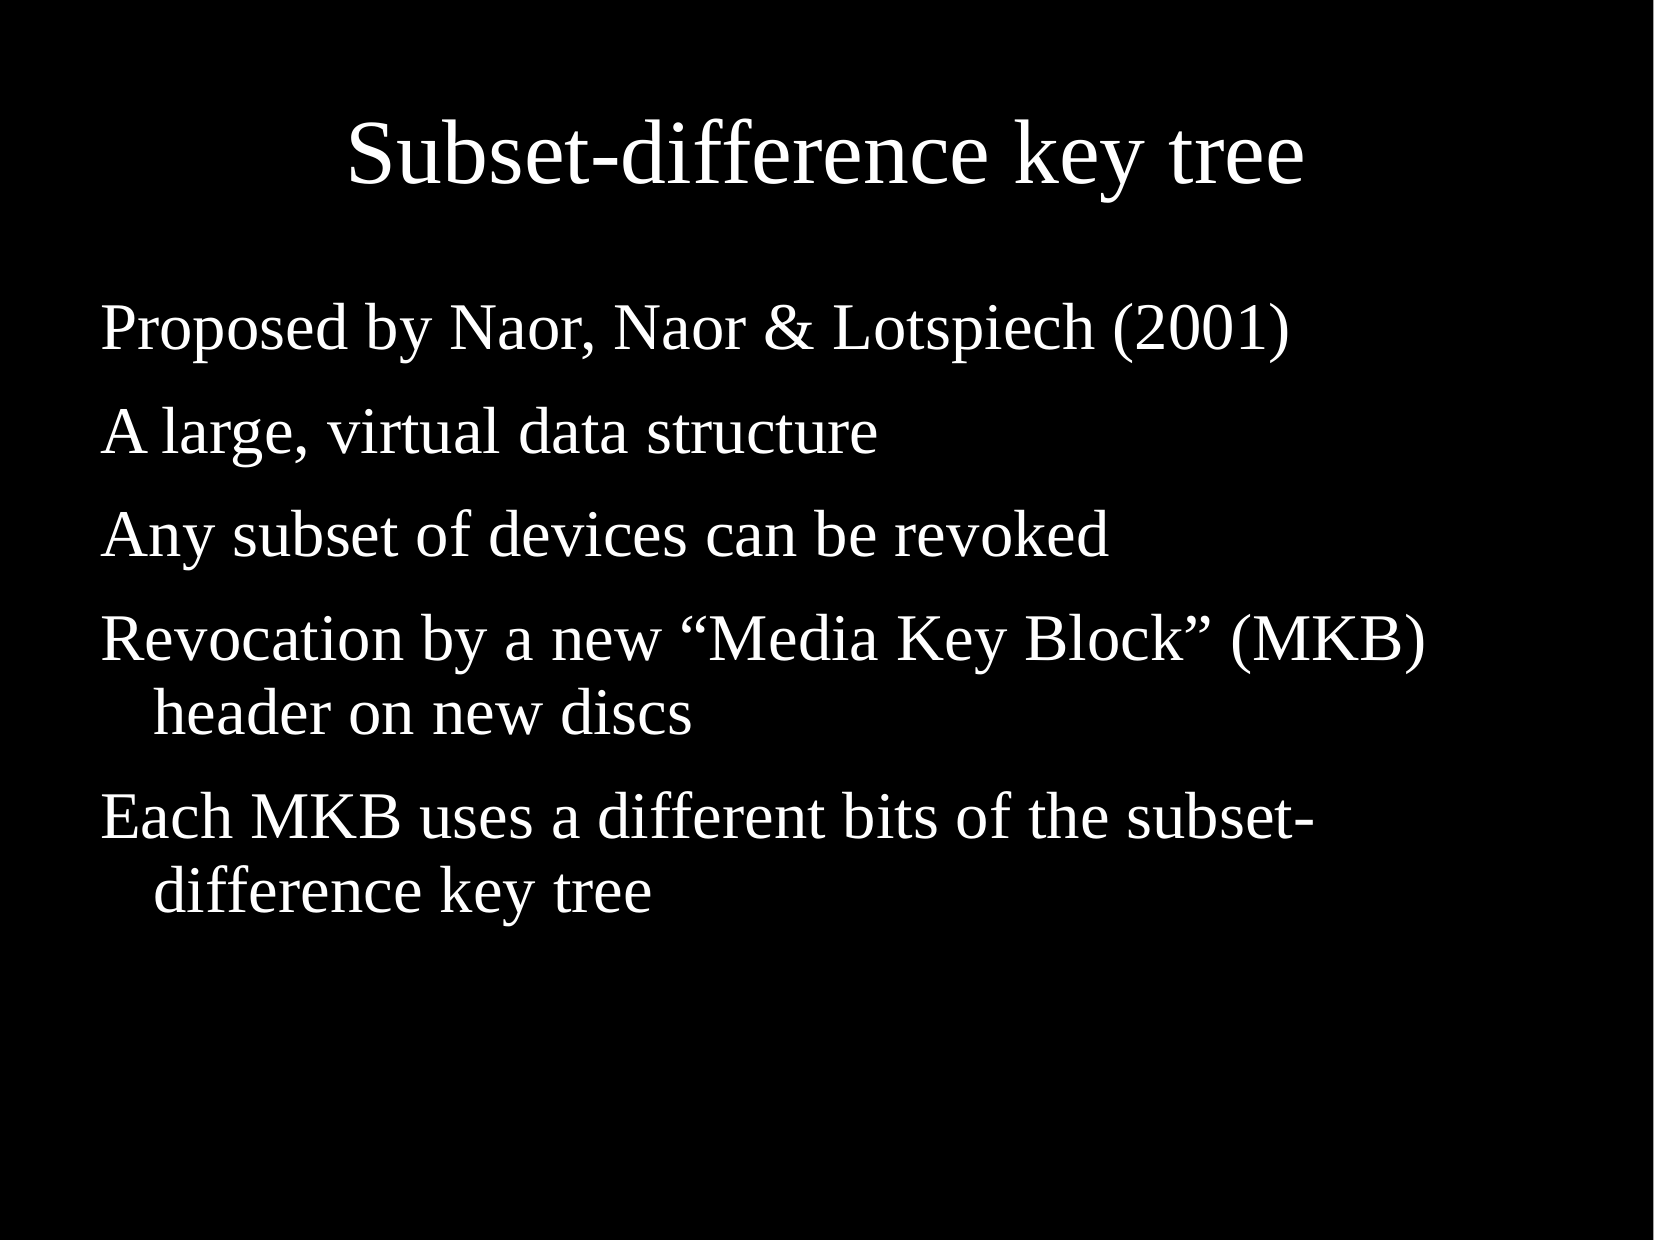

# Subset-difference key tree
Proposed by Naor, Naor & Lotspiech (2001)
A large, virtual data structure
Any subset of devices can be revoked
Revocation by a new “Media Key Block” (MKB) header on new discs
Each MKB uses a different bits of the subset-difference key tree